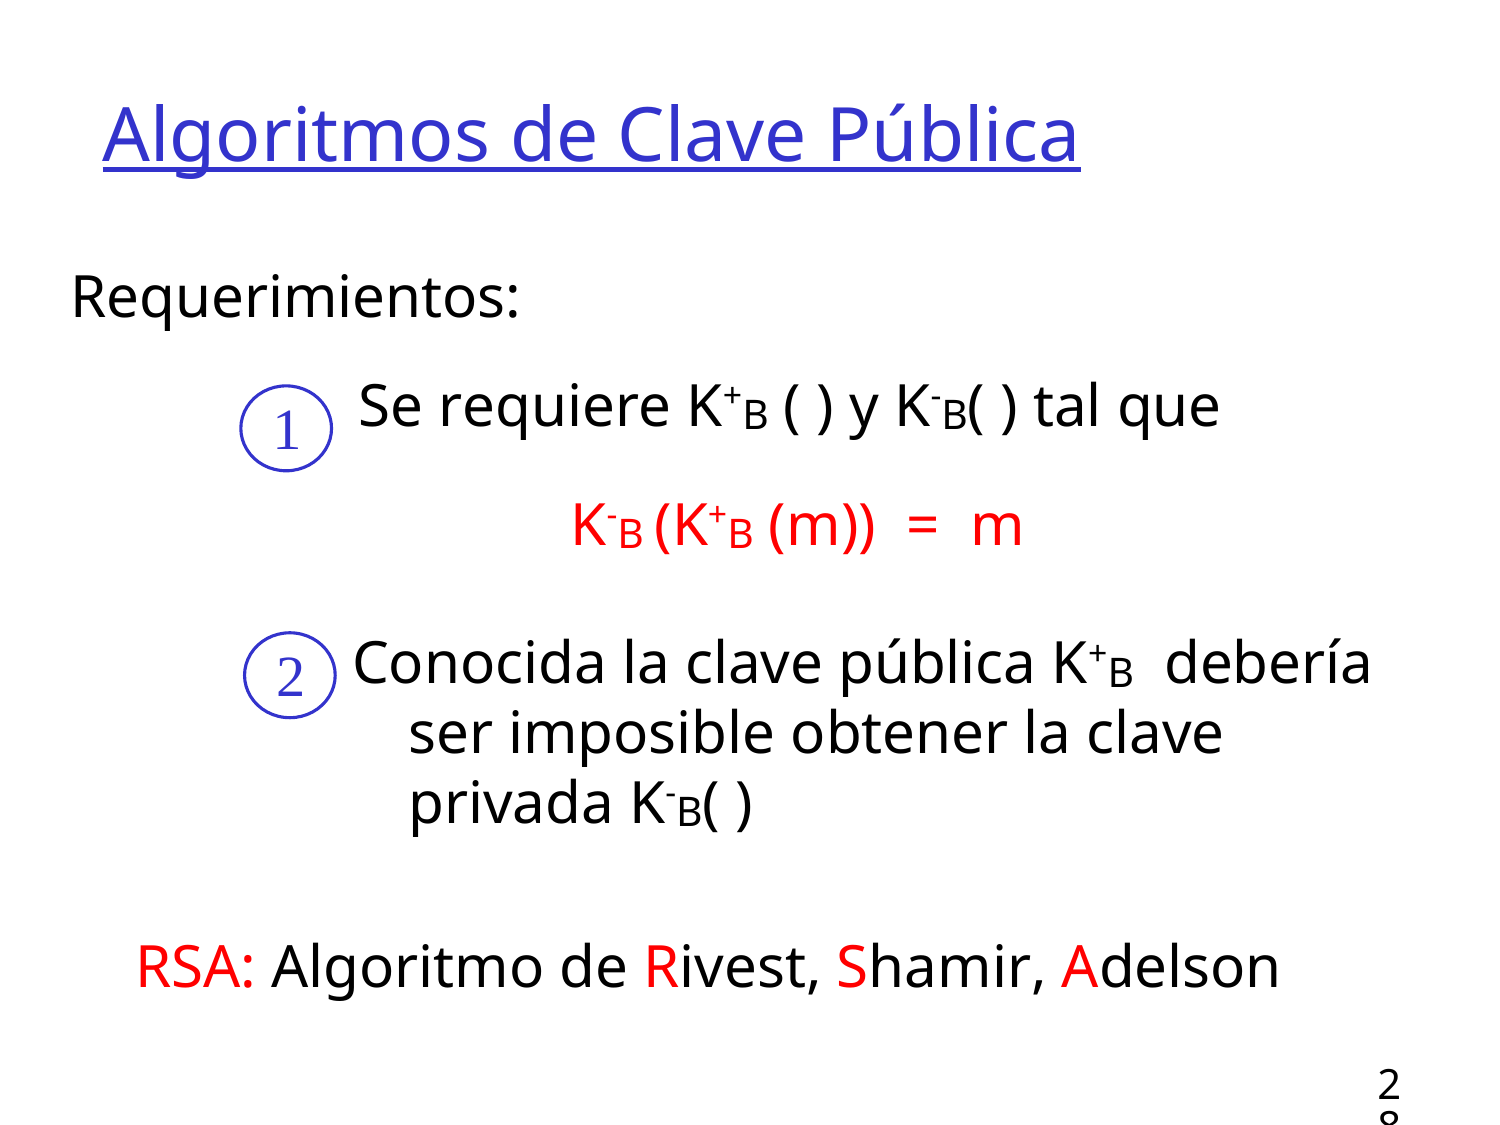

# Algoritmos de Clave Pública
Requerimientos:
Se requiere K+B ( ) y K-B( ) tal que
1
K-B (K+B (m)) = m
Conocida la clave pública K+B debería ser imposible obtener la clave privada K-B( )
2
RSA: Algoritmo de Rivest, Shamir, Adelson
28